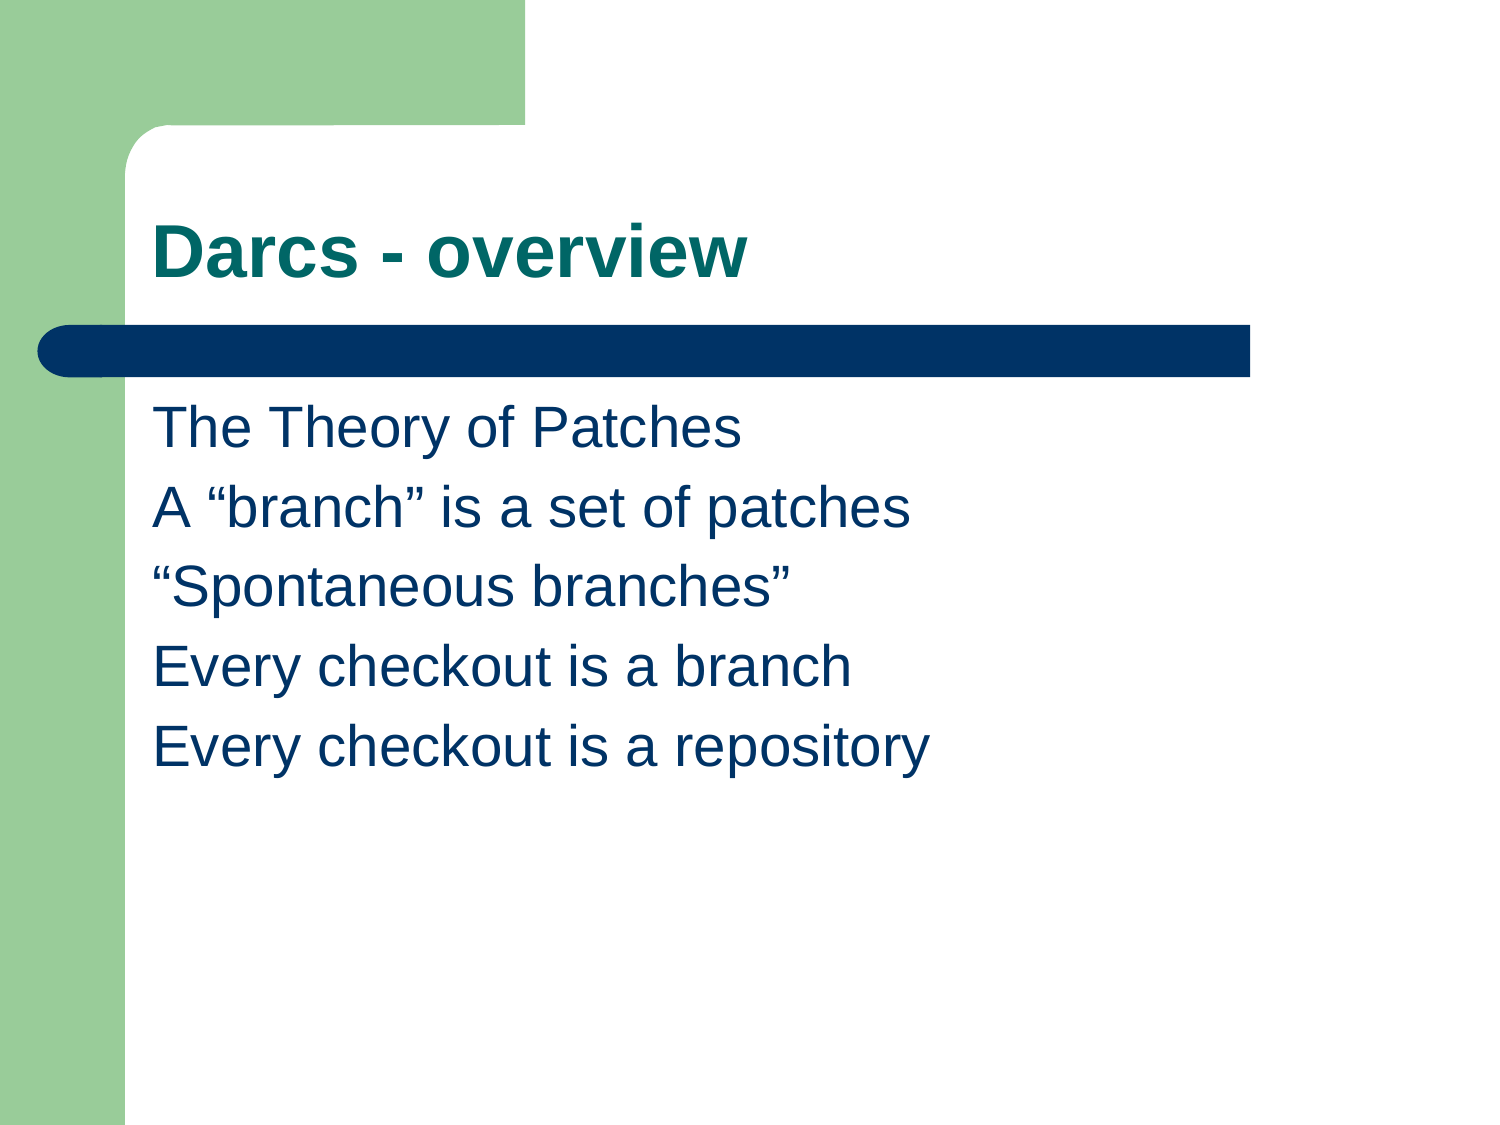

# Darcs - overview
The Theory of Patches
A “branch” is a set of patches
“Spontaneous branches”
Every checkout is a branch
Every checkout is a repository